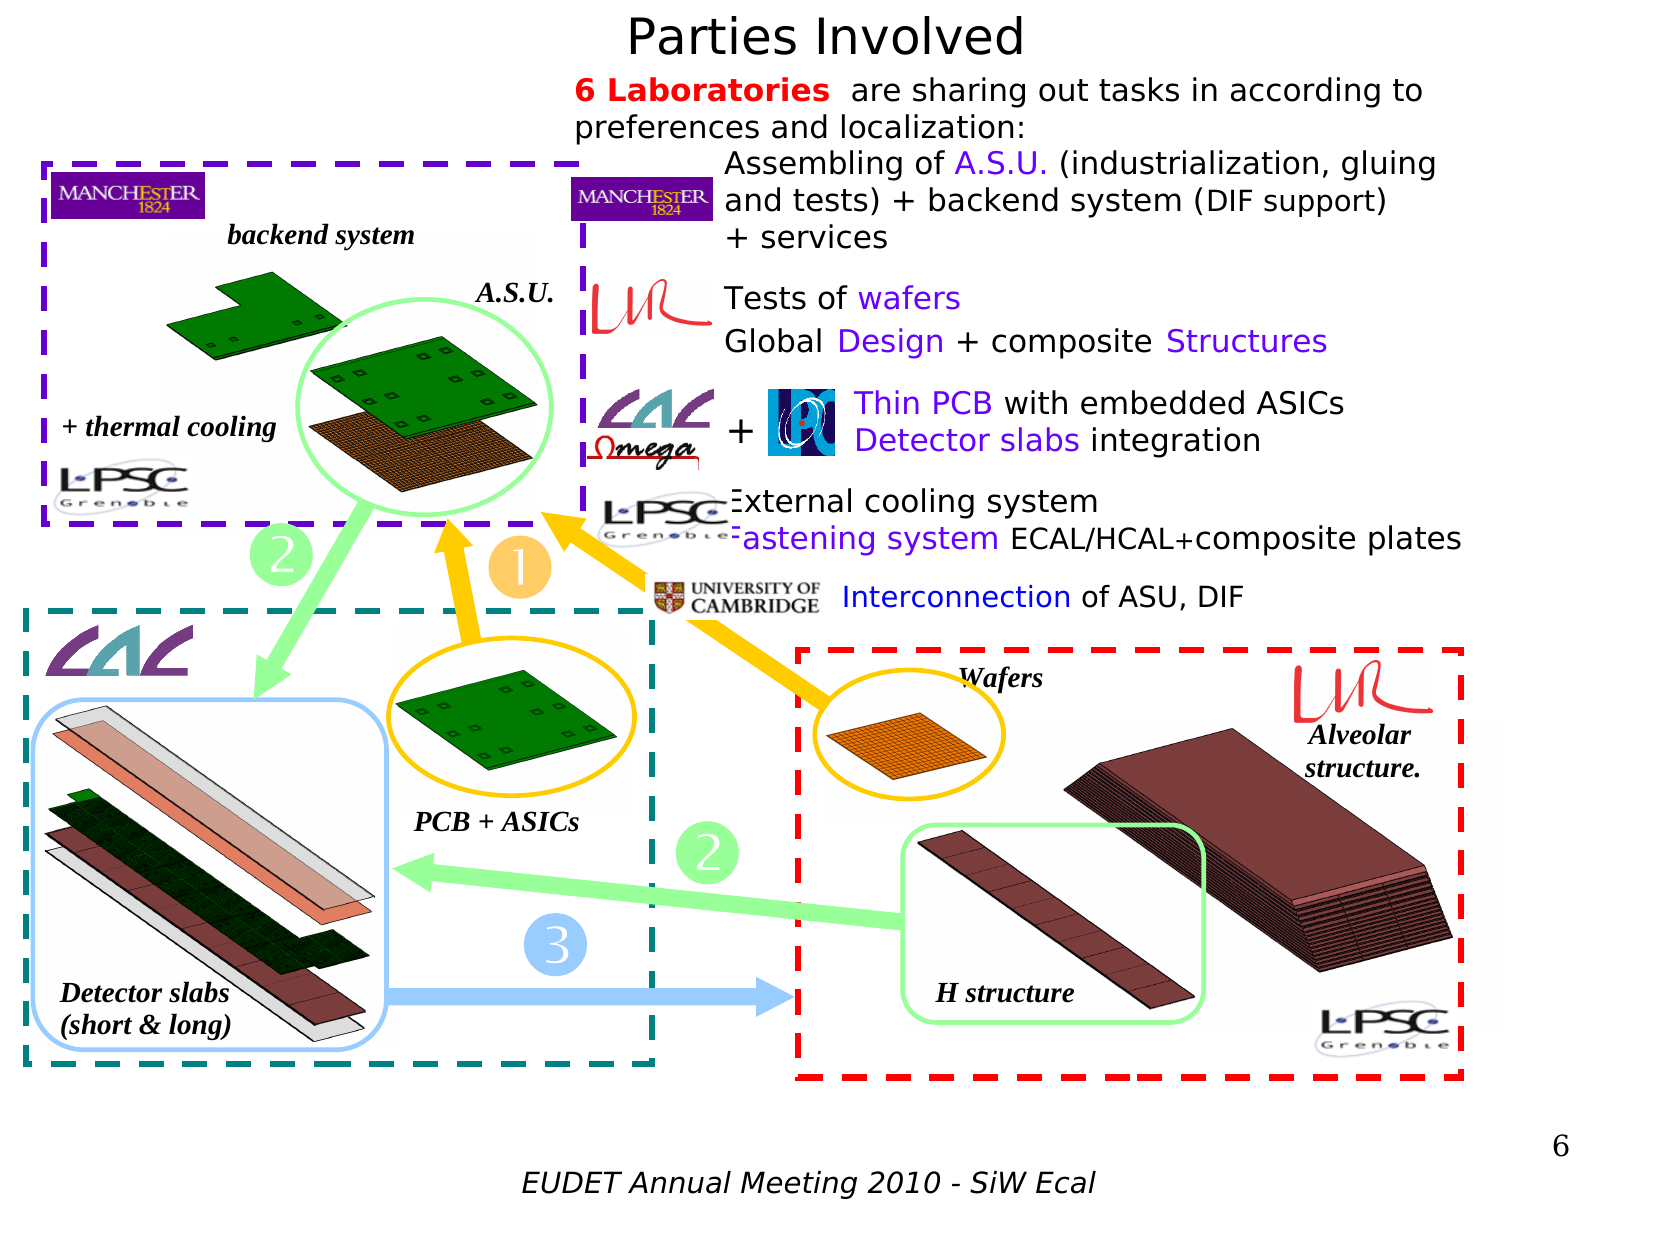

Parties Involved
6 Laboratories are sharing out tasks in according to
preferences and localization:
 Assembling of A.S.U. (industrialization, gluing
 and tests) + backend system (DIF support)
 + services
	Tests of wafers
	Global Design + composite Structures
	 Thin PCB with embedded ASICs
	 Detector slabs integration
	External cooling system
	Fastening system ECAL/HCAL+composite plates
 backend system
A.S.U.


+
+ thermal cooling

Interconnection of ASU, DIF
Wafers

Alveolar
structure.
PCB + ASICs
Detector slabs
(short & long)‏
H structure
6